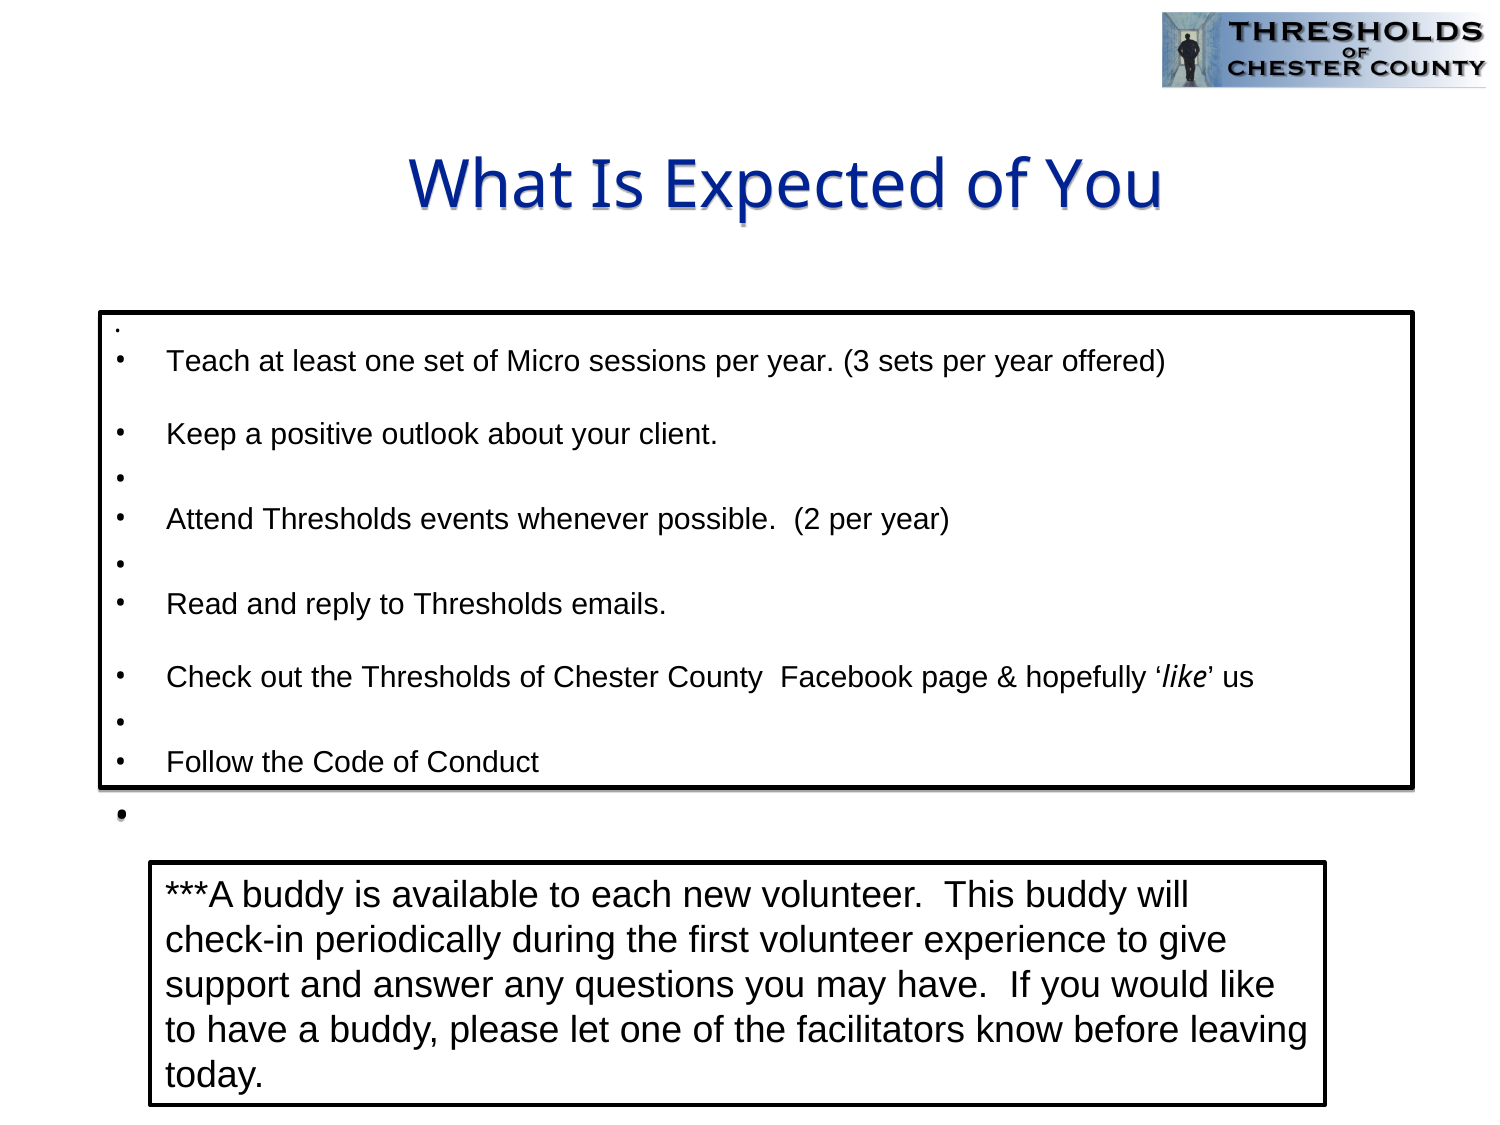

# What Is Expected of You
Teach at least one set of Micro sessions per year. (3 sets per year offered)
Keep a positive outlook about your client.
Attend Thresholds events whenever possible. (2 per year)
Read and reply to Thresholds emails.
Check out the Thresholds of Chester County Facebook page & hopefully ‘like’ us
Follow the Code of Conduct
***A buddy is available to each new volunteer. This buddy will check-in periodically during the first volunteer experience to give support and answer any questions you may have. If you would like to have a buddy, please let one of the facilitators know before leaving today.
19